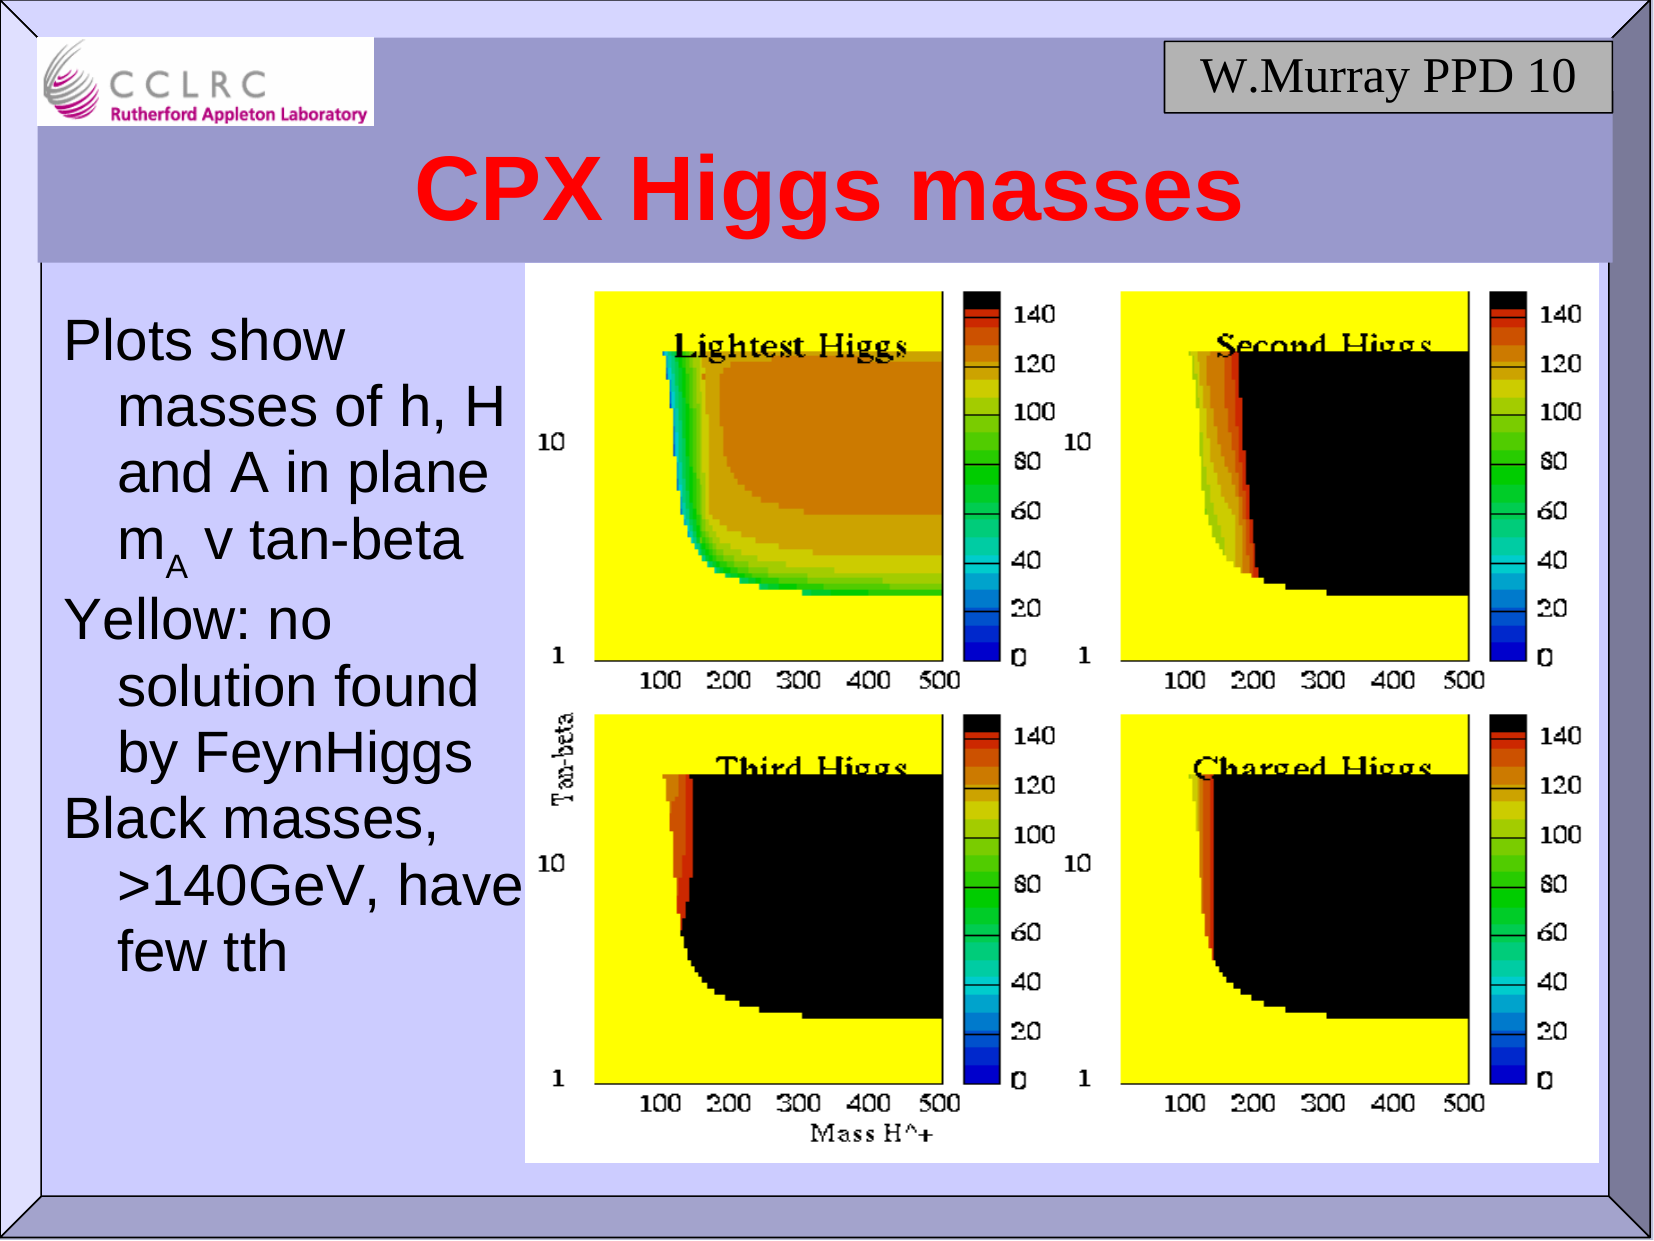

# CPX Higgs masses
Plots show masses of h, H and A in plane mA v tan-beta
Yellow: no solution found by FeynHiggs
Black masses, >140GeV, have few tth